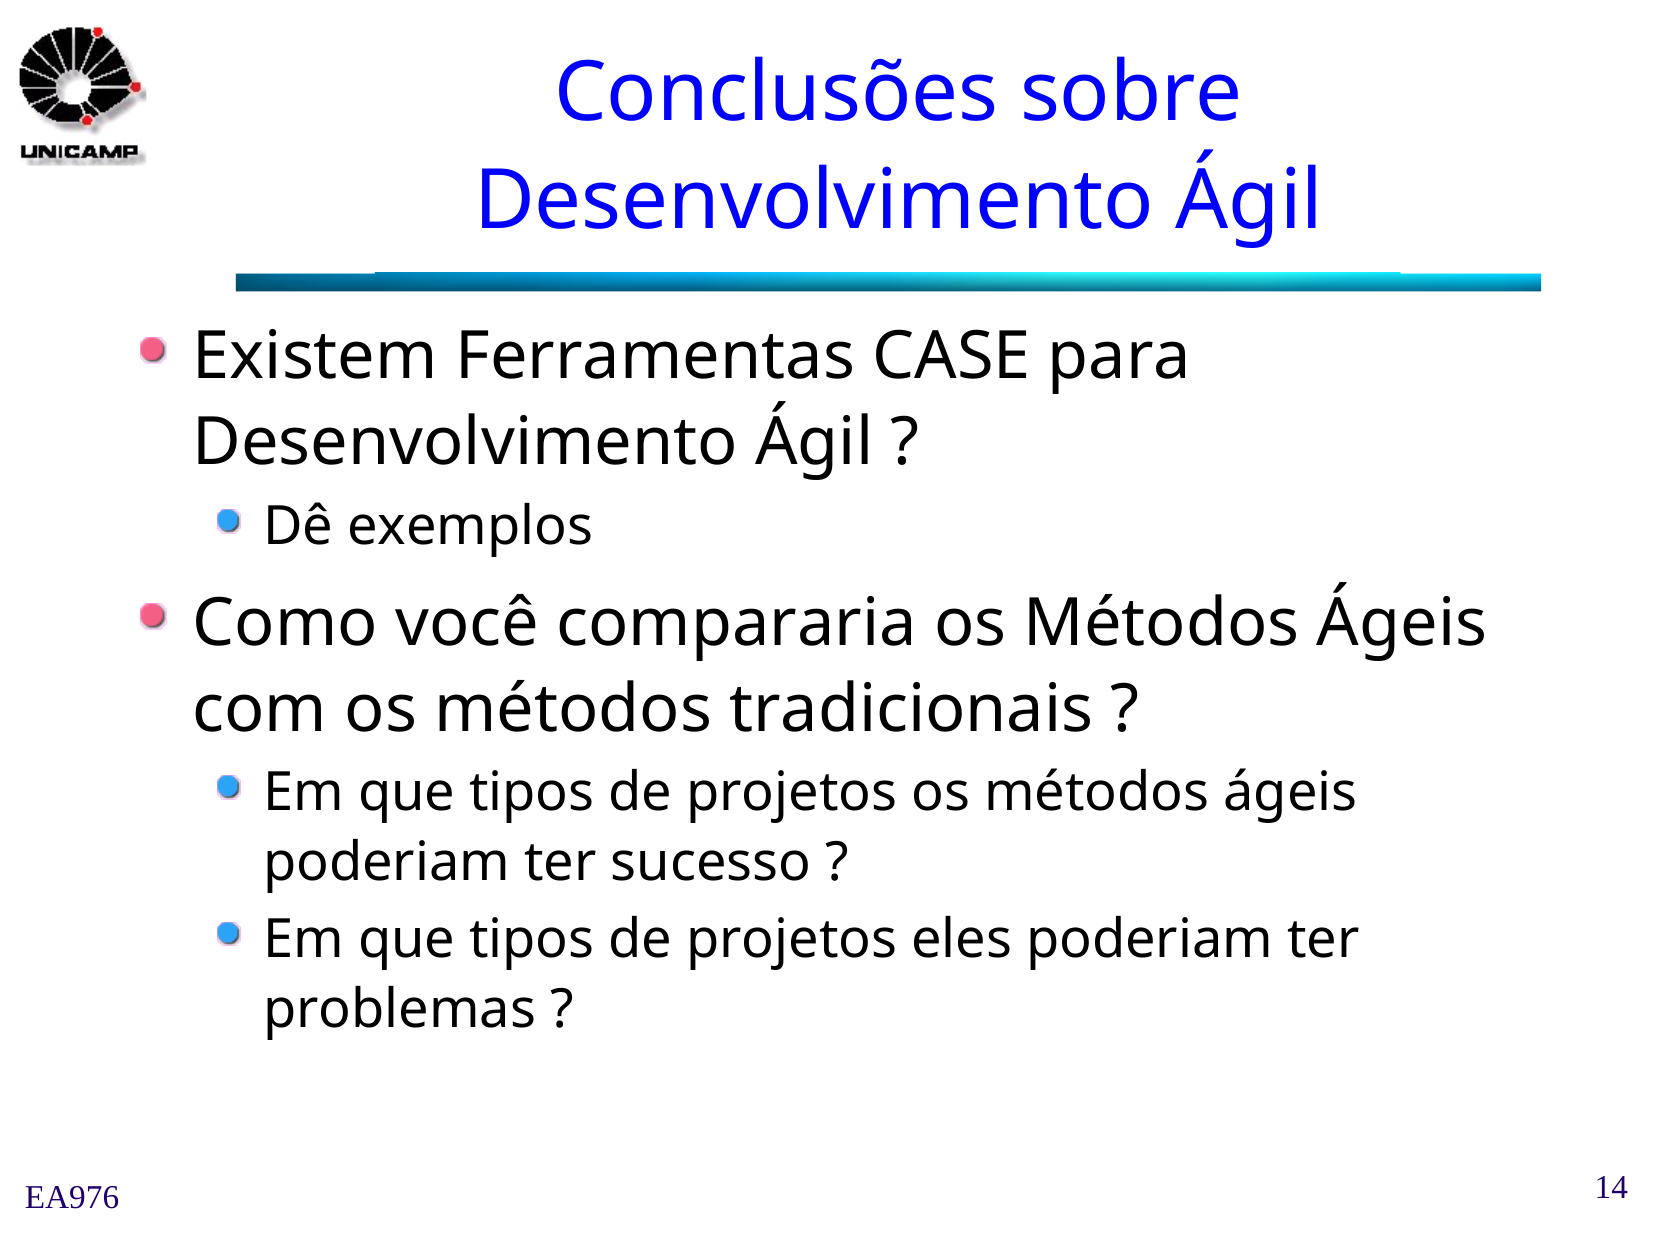

# Conclusões sobre Desenvolvimento Ágil
Existem Ferramentas CASE para Desenvolvimento Ágil ?
Dê exemplos
Como você compararia os Métodos Ágeis com os métodos tradicionais ?
Em que tipos de projetos os métodos ágeis poderiam ter sucesso ?
Em que tipos de projetos eles poderiam ter problemas ?
14